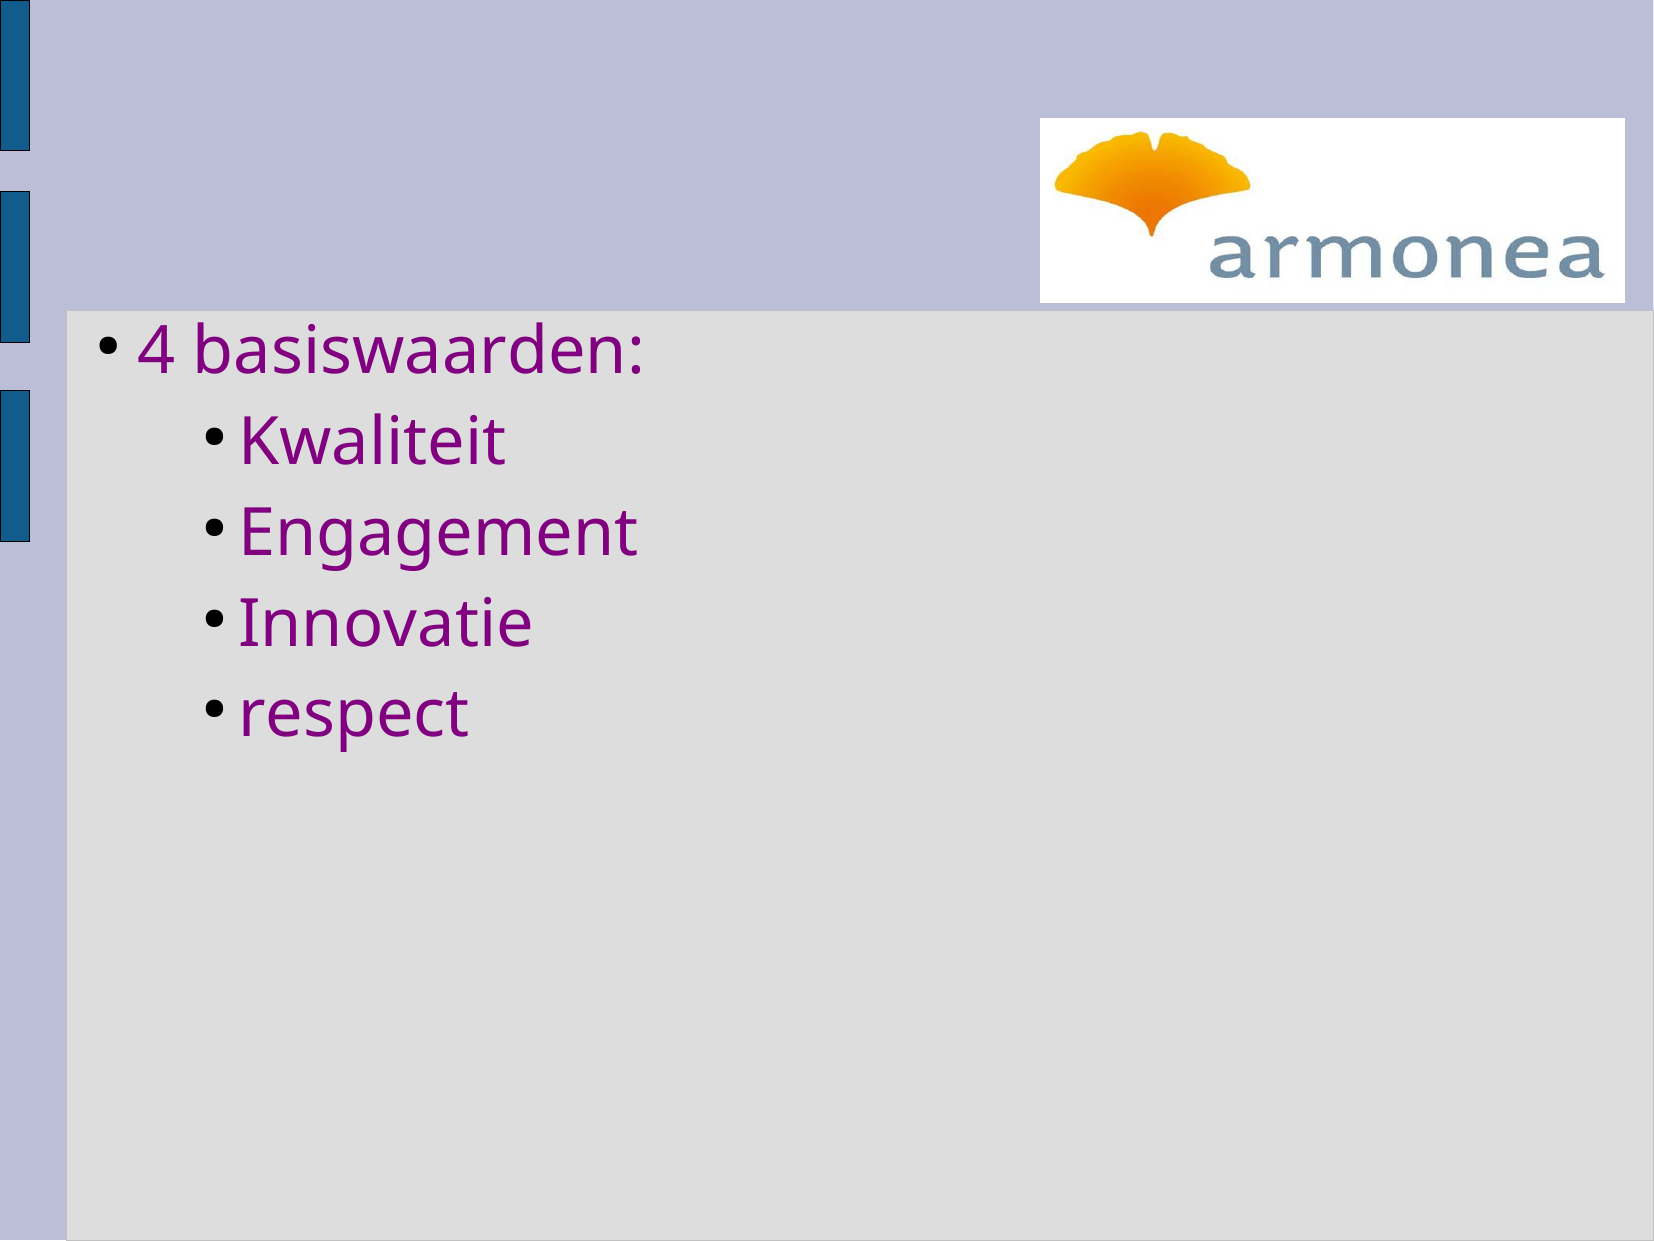

# 4 basiswaarden:
Kwaliteit
Engagement
Innovatie
respect